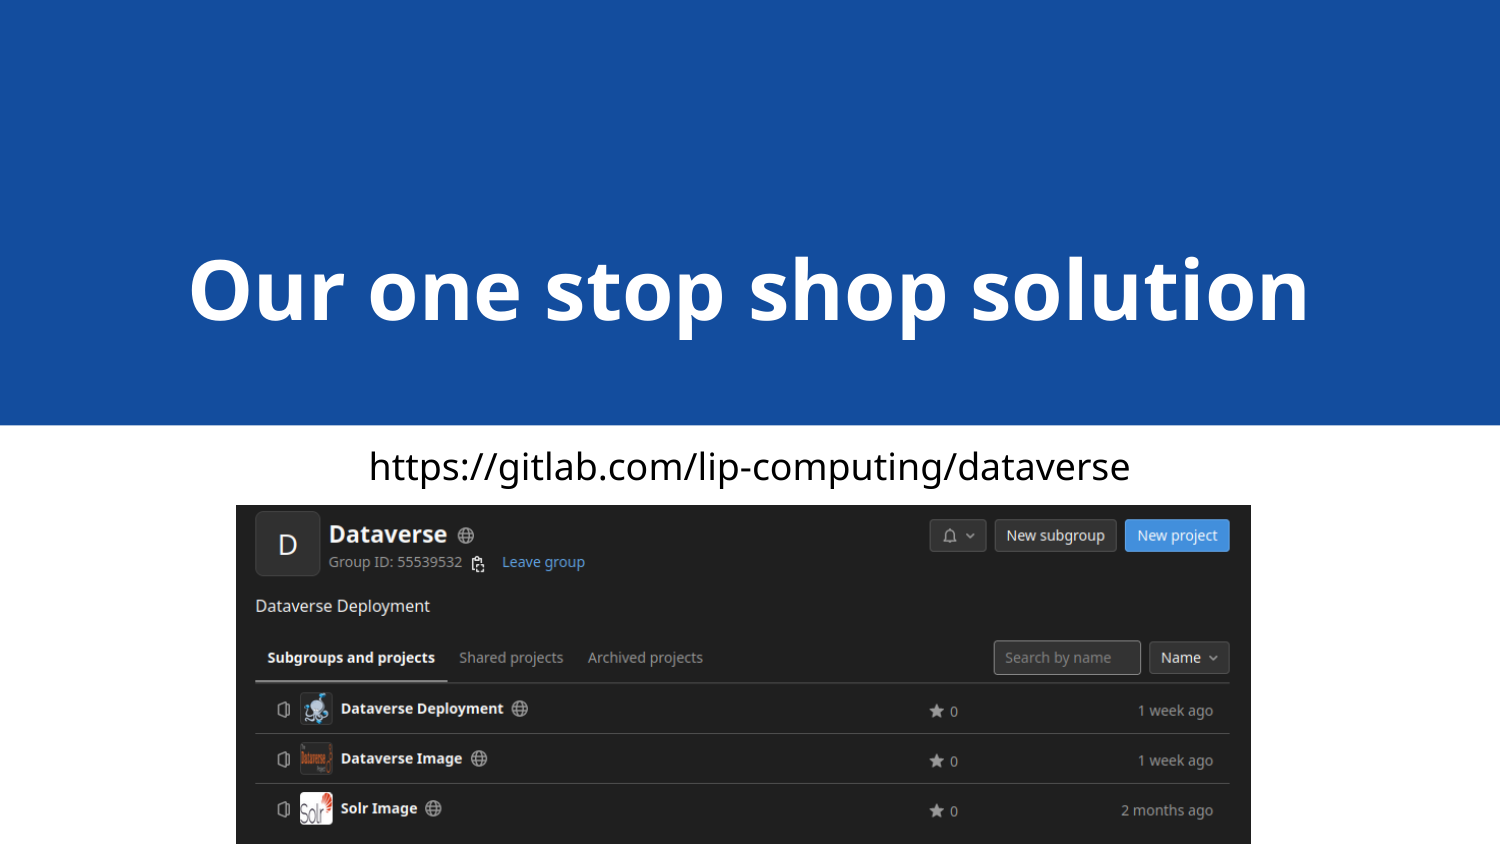

# Our one stop shop solution
https://gitlab.com/lip-computing/dataverse